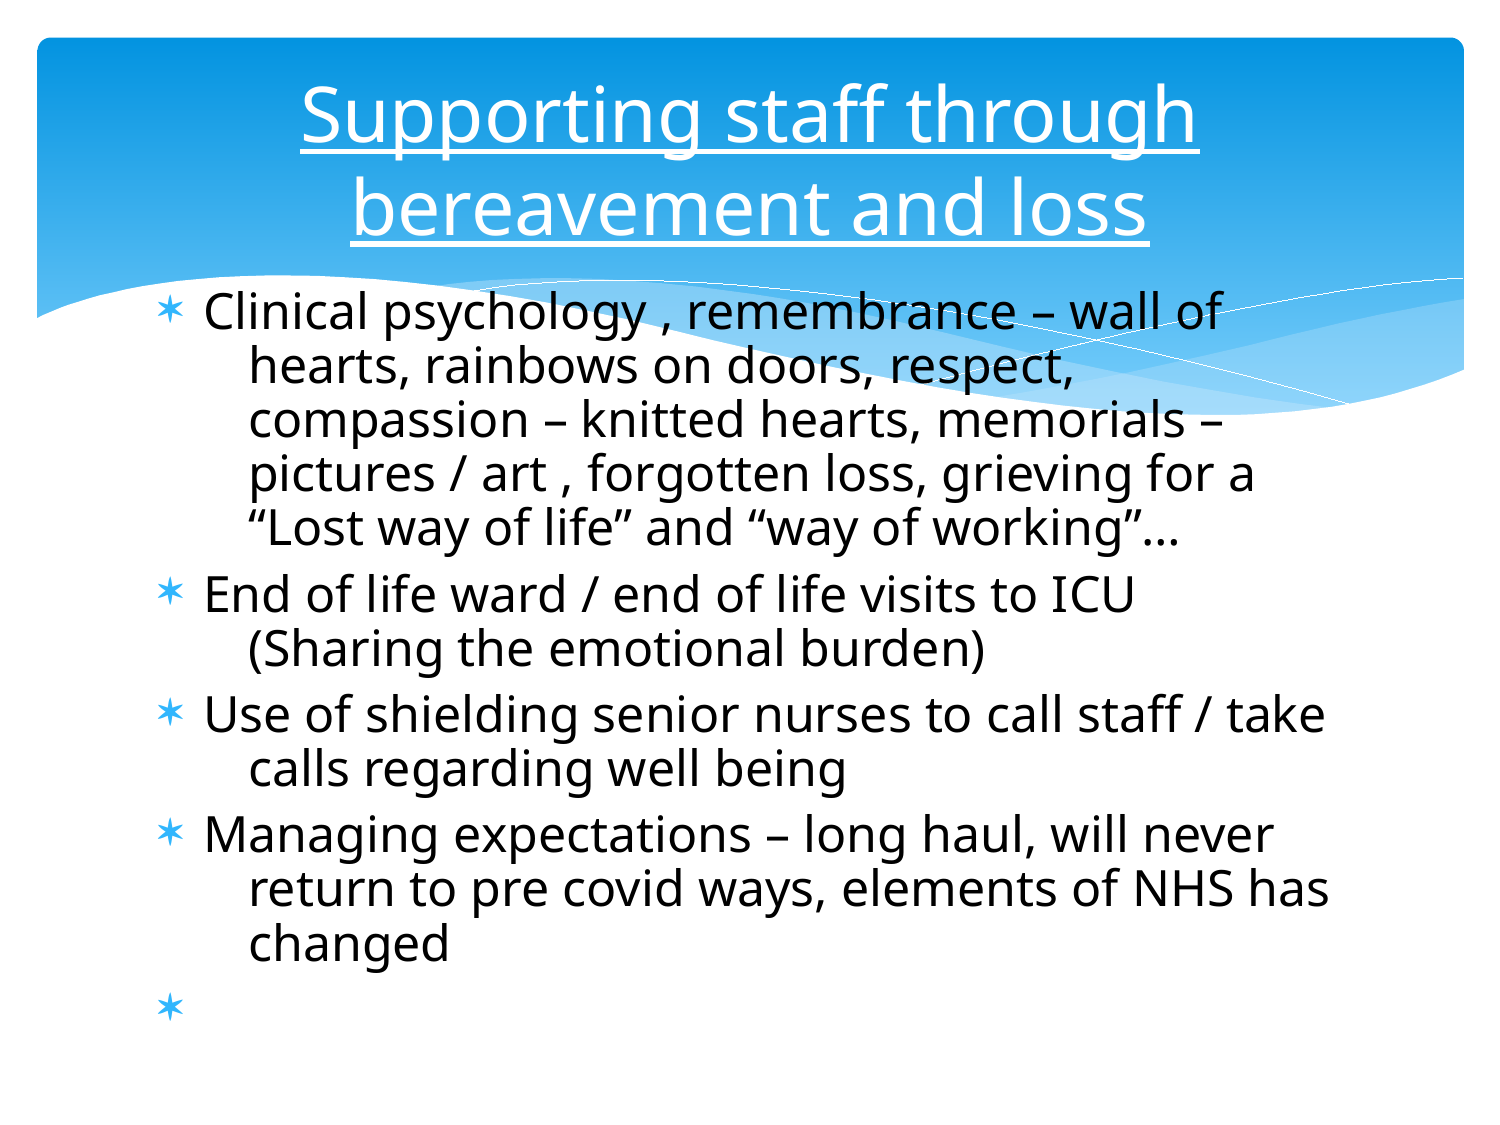

Supporting staff through bereavement and loss
# Clinical psychology , remembrance – wall of hearts, rainbows on doors, respect, compassion – knitted hearts, memorials – pictures / art , forgotten loss, grieving for a “Lost way of life” and “way of working”…
End of life ward / end of life visits to ICU (Sharing the emotional burden)
Use of shielding senior nurses to call staff / take calls regarding well being
Managing expectations – long haul, will never return to pre covid ways, elements of NHS has changed